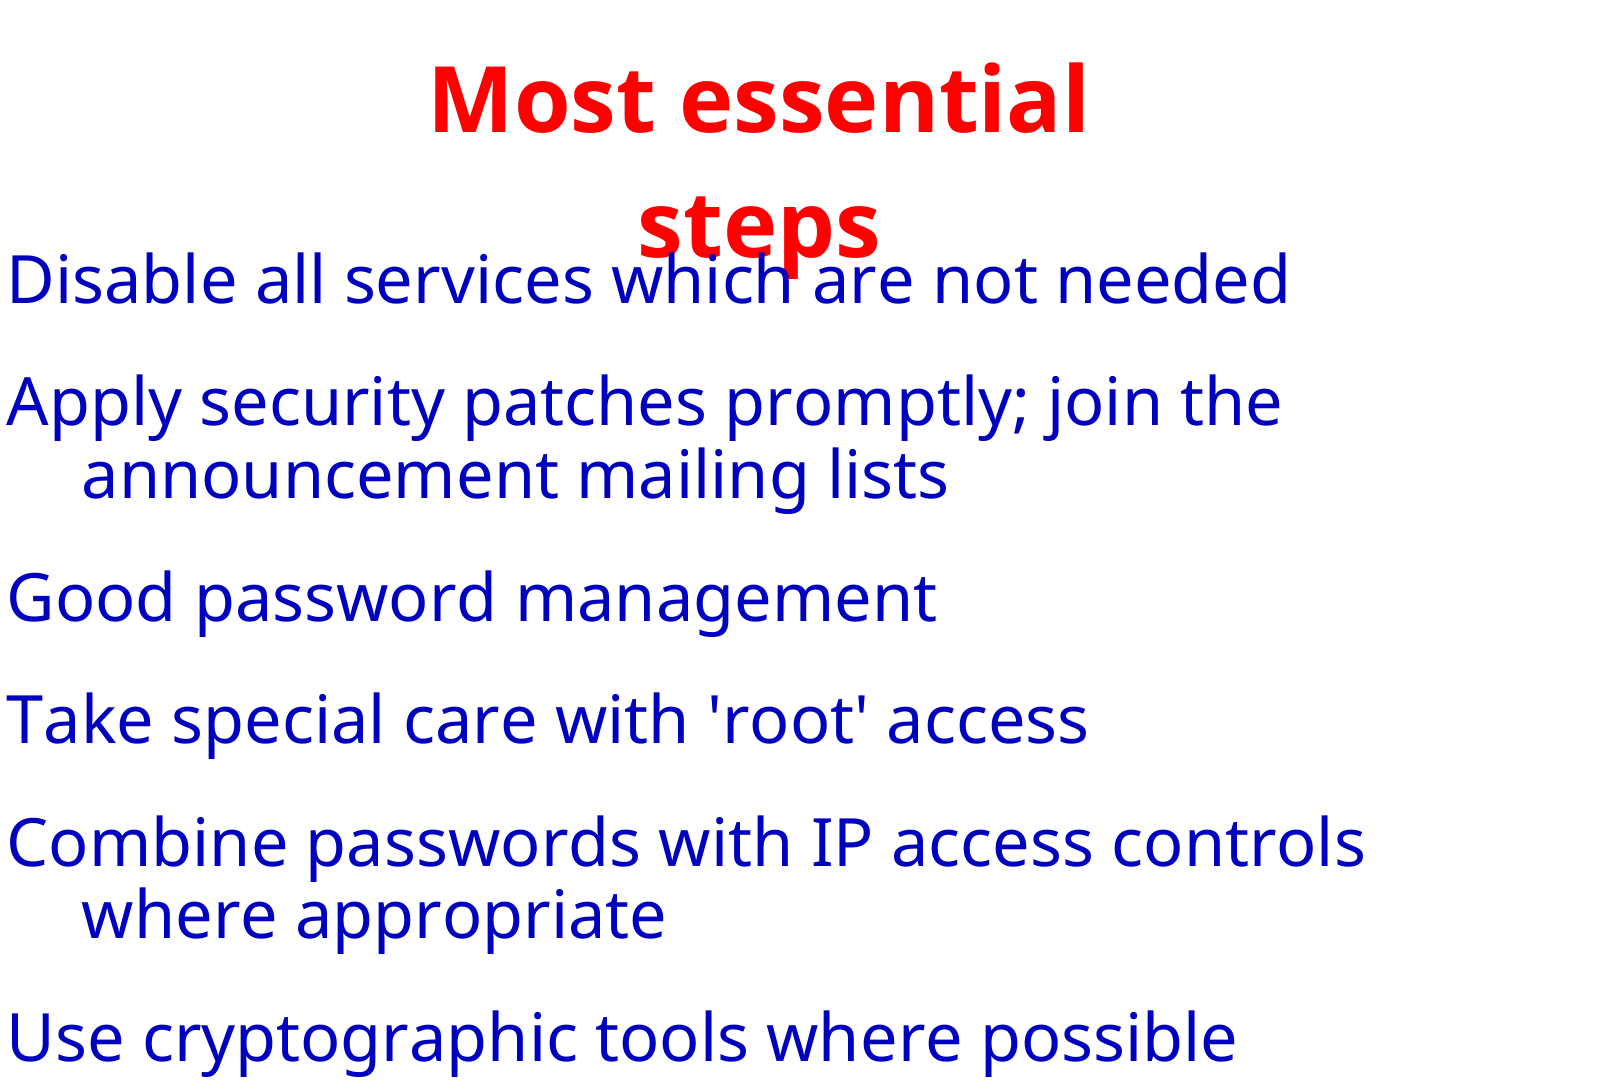

# Most essential steps
Disable all services which are not needed
Apply security patches promptly; join the announcement mailing lists
Good password management
Take special care with 'root' access
Combine passwords with IP access controls where appropriate
Use cryptographic tools where possible